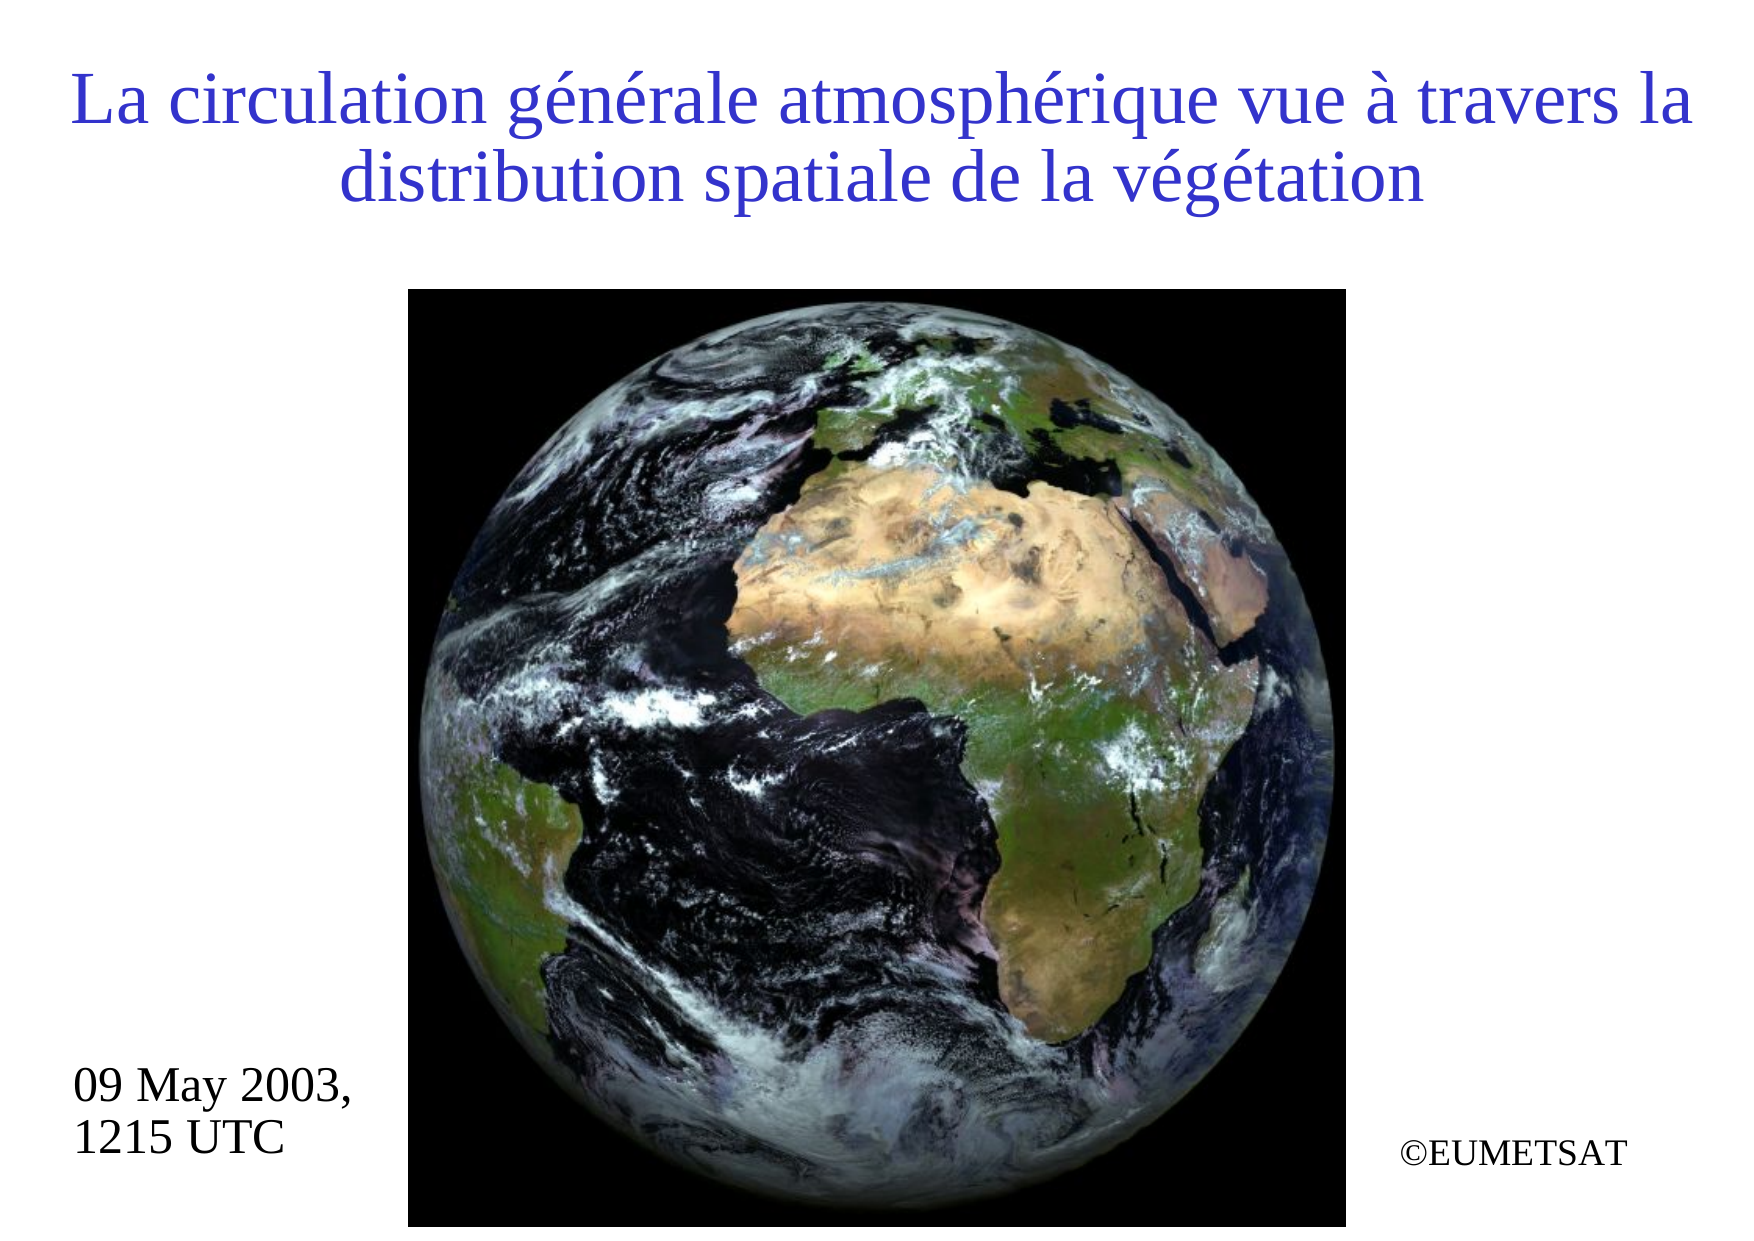

La circulation générale atmosphérique vue à travers la distribution spatiale de la végétation
09 May 2003, 1215 UTC
©EUMETSAT